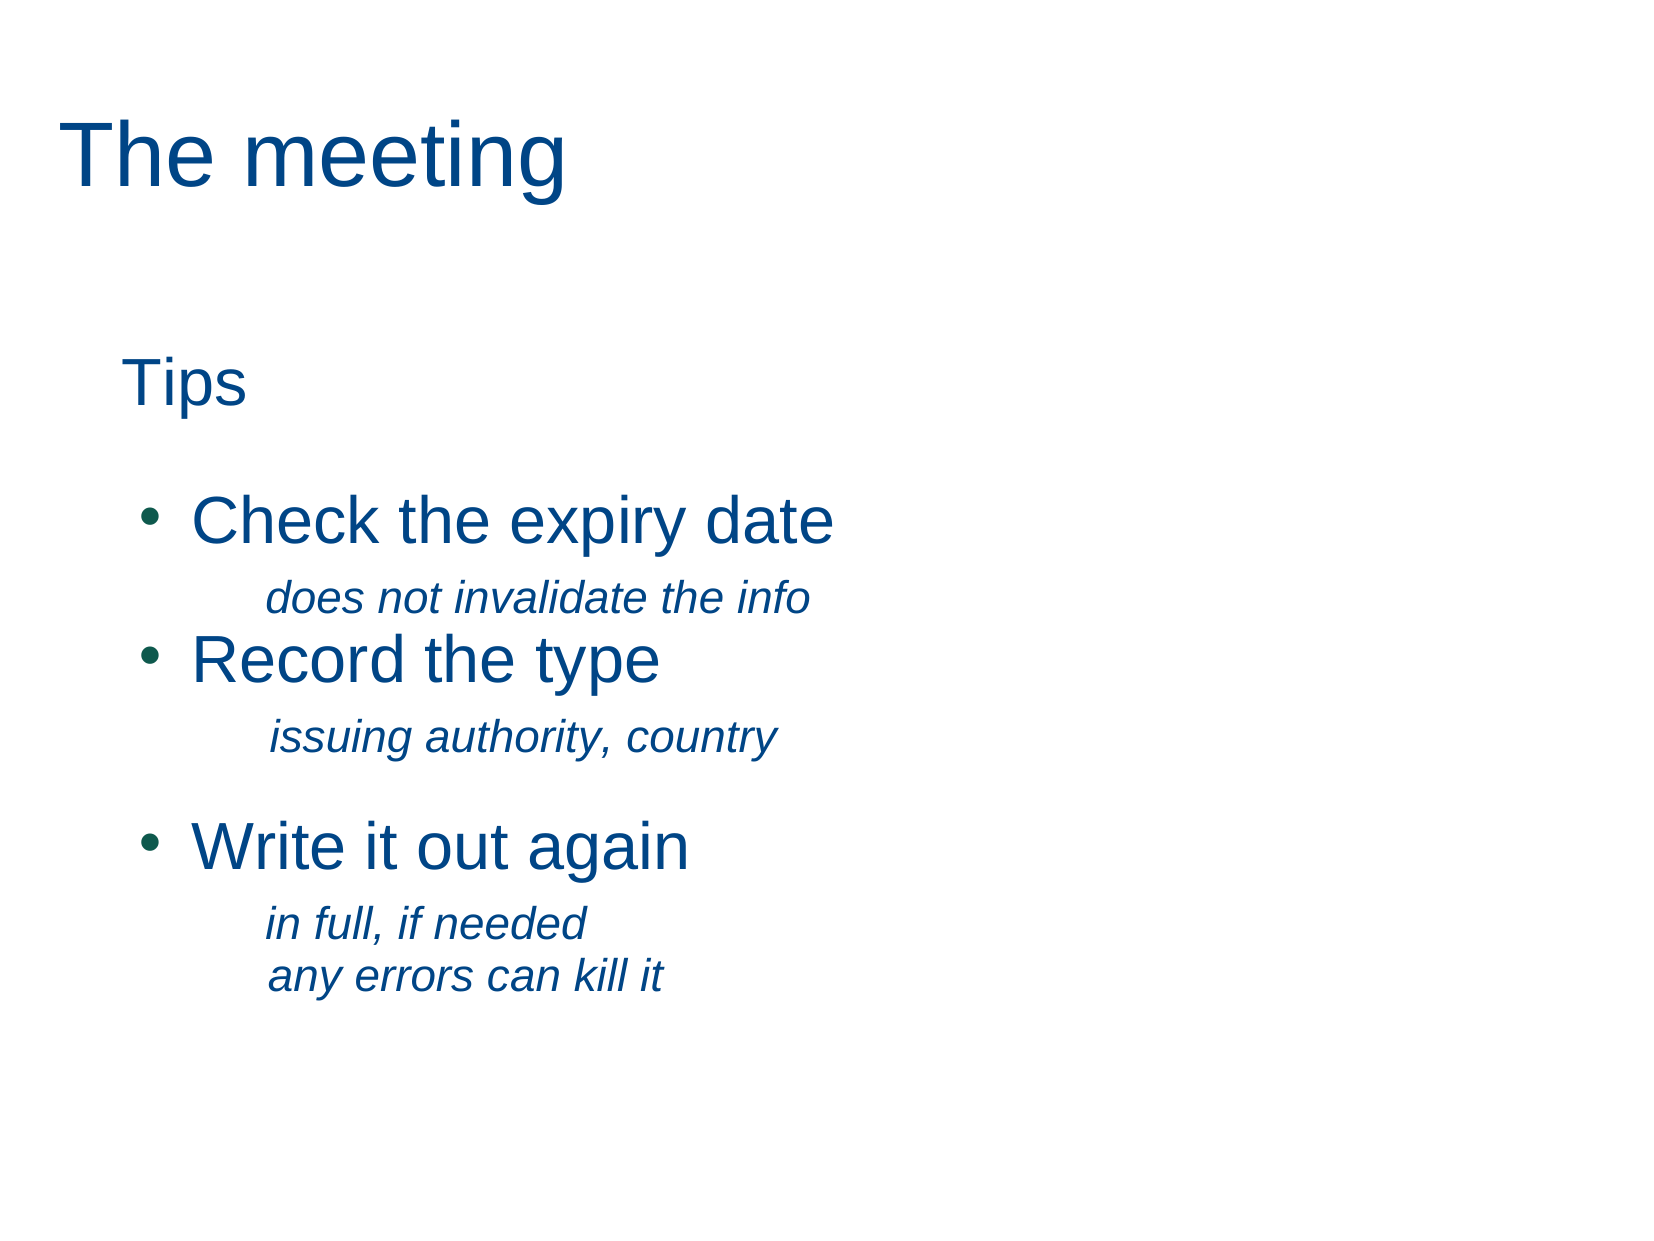

# The meeting
Tips
Check the expiry date
 does not invalidate the info
Record the type
 issuing authority, country
Write it out again
 in full, if needed
 any errors can kill it